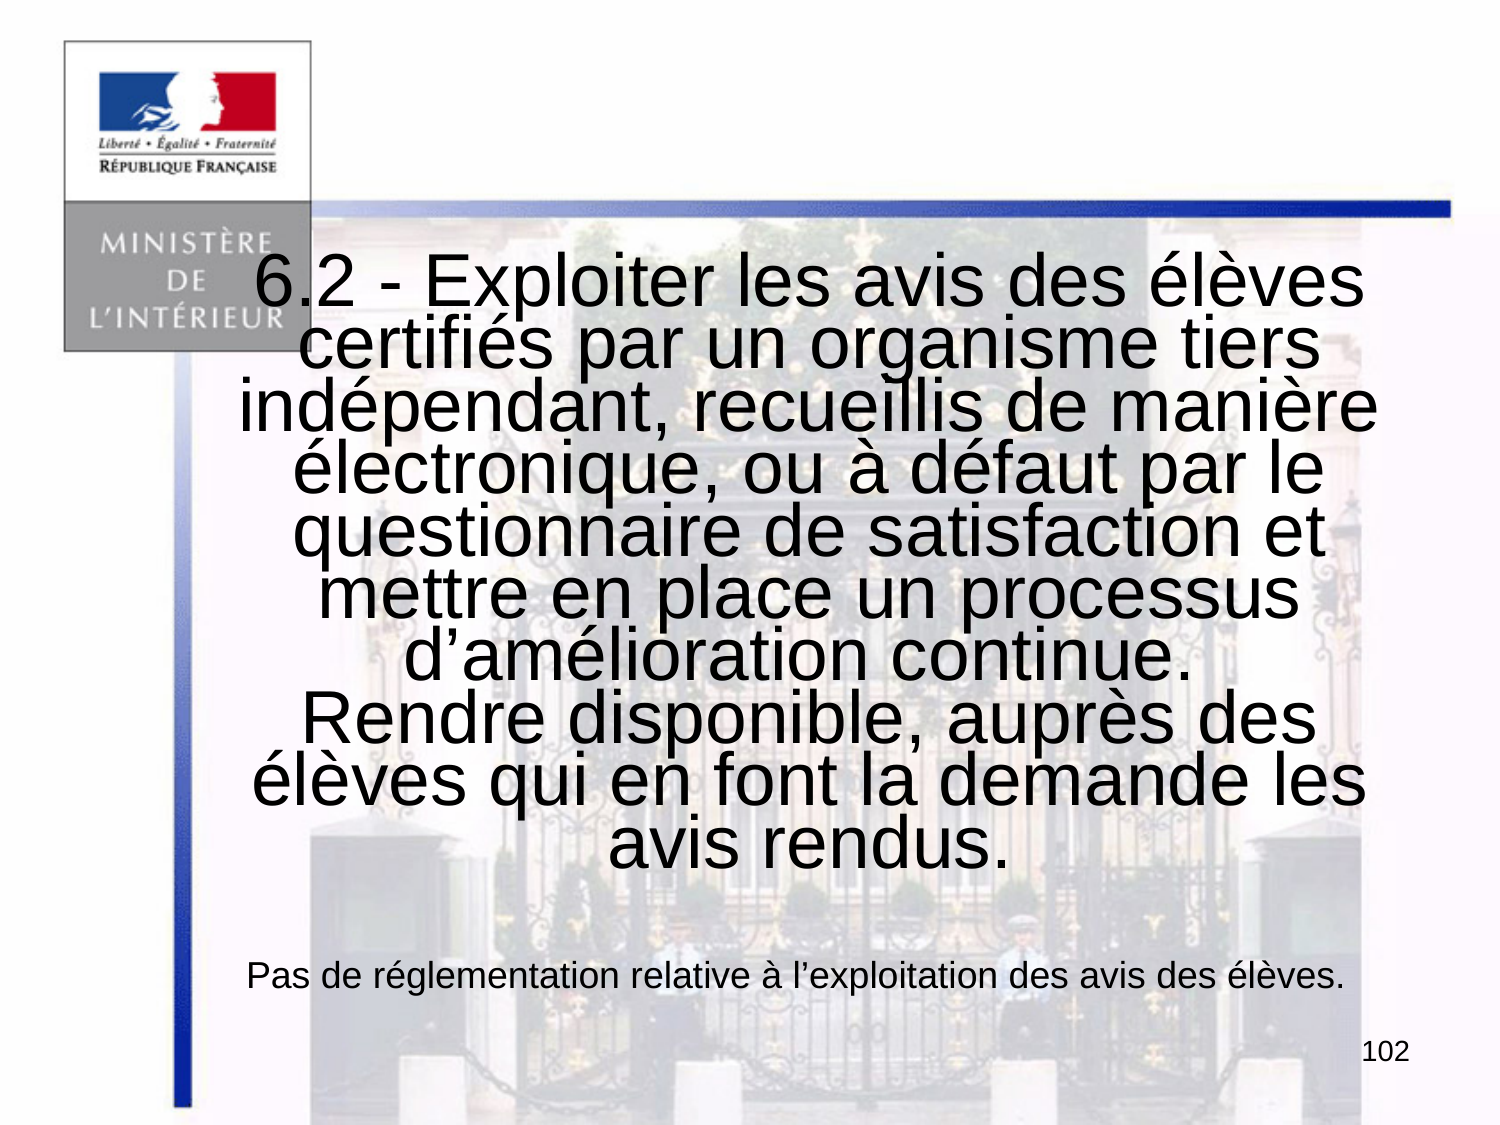

# 6.2 - Exploiter les avis des élèves certifiés par un organisme tiers indépendant, recueillis de manière électronique, ou à défaut par le questionnaire de satisfaction et mettre en place un processus d’amélioration continue. Rendre disponible, auprès des élèves qui en font la demande les avis rendus. Pas de réglementation relative à l’exploitation des avis des élèves.